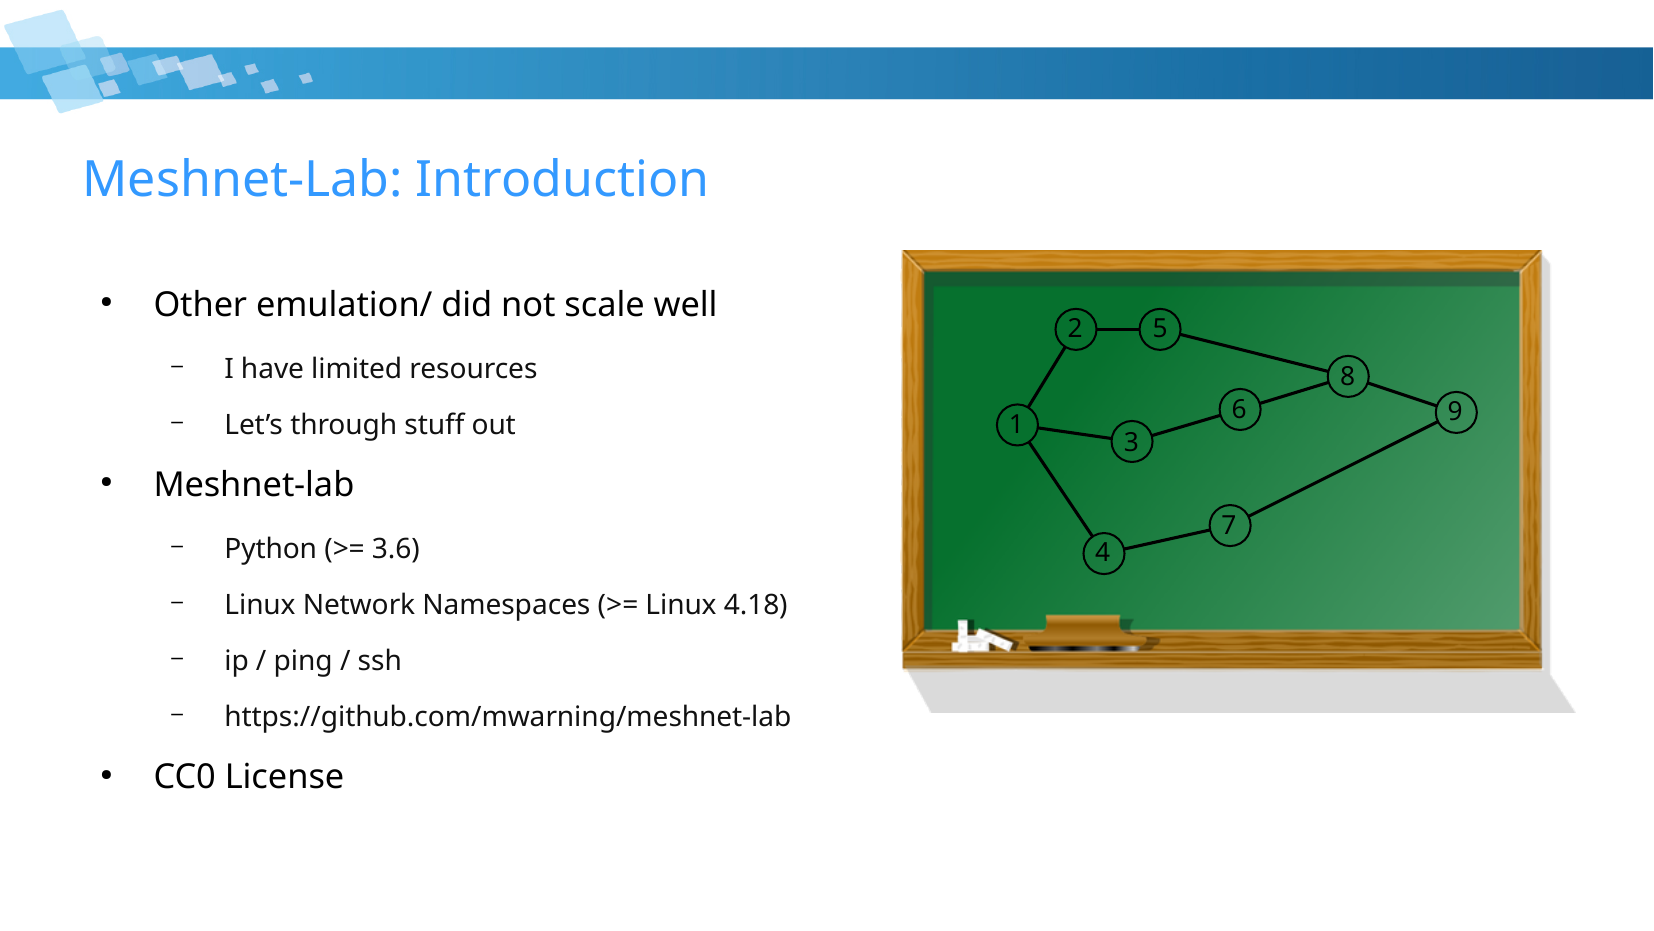

# Meshnet-Lab: Introduction
Other emulation/ did not scale well
I have limited resources
Let’s through stuff out
Meshnet-lab
Python (>= 3.6)
Linux Network Namespaces (>= Linux 4.18)
ip / ping / ssh
https://github.com/mwarning/meshnet-lab
CC0 License